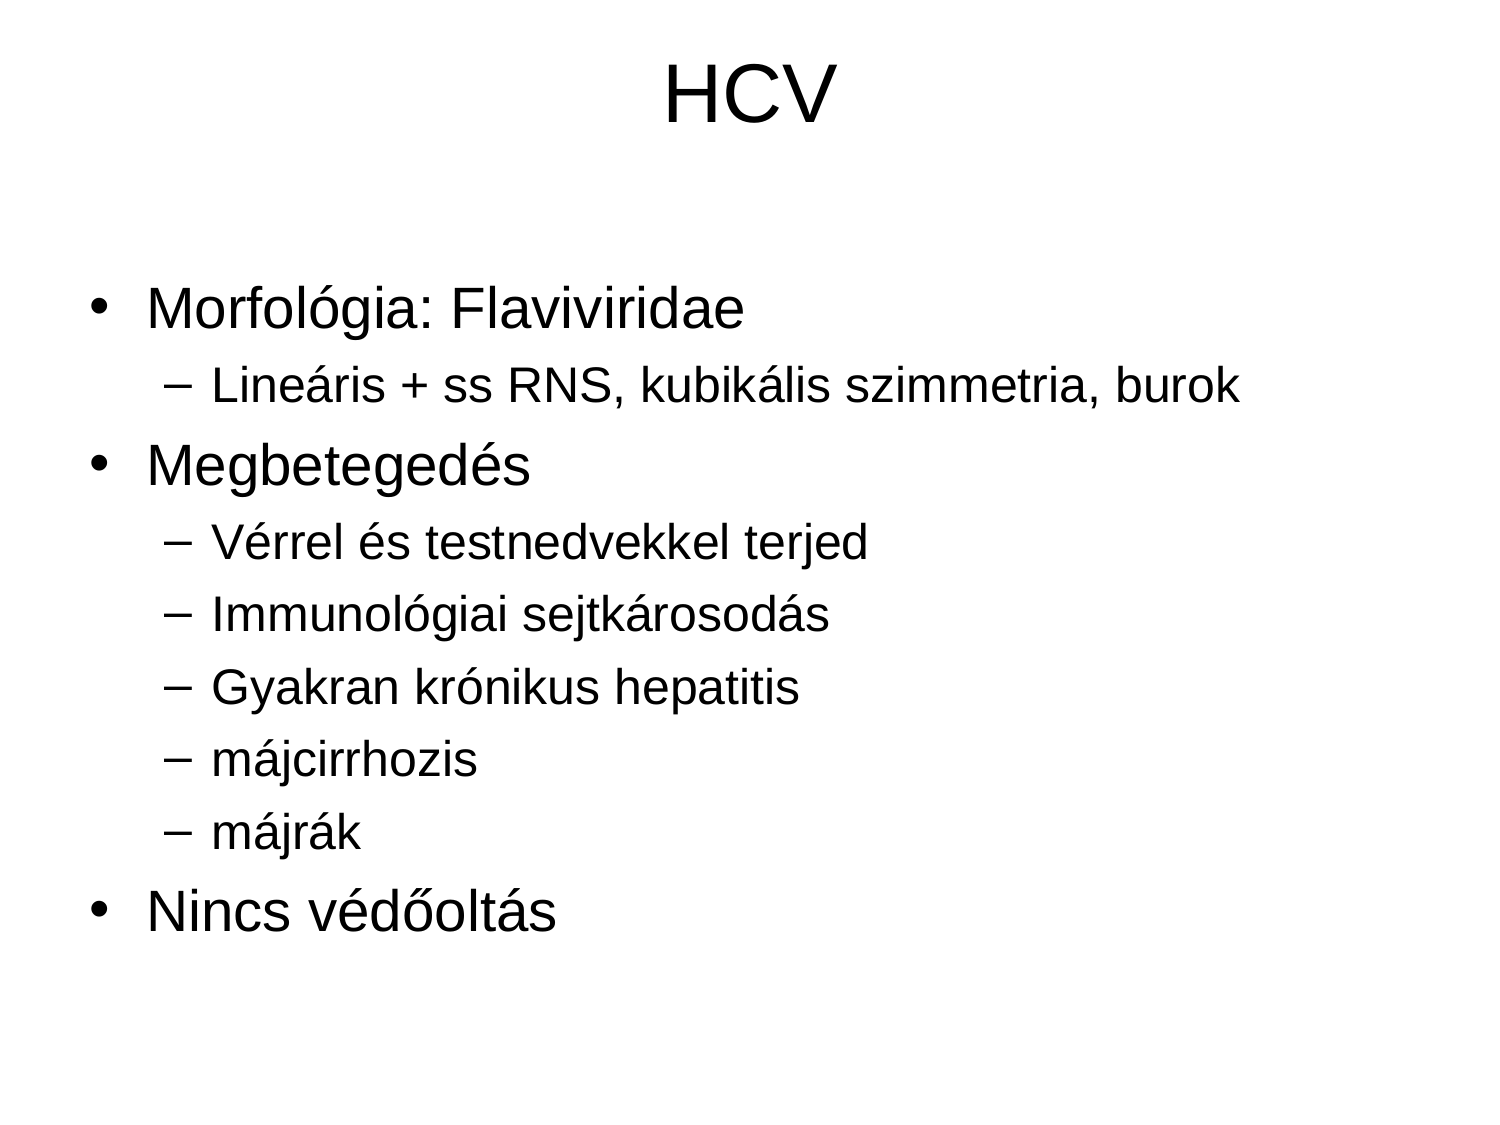

# HCV
Morfológia: Flaviviridae
Lineáris + ss RNS, kubikális szimmetria, burok
Megbetegedés
Vérrel és testnedvekkel terjed
Immunológiai sejtkárosodás
Gyakran krónikus hepatitis
májcirrhozis
májrák
Nincs védőoltás